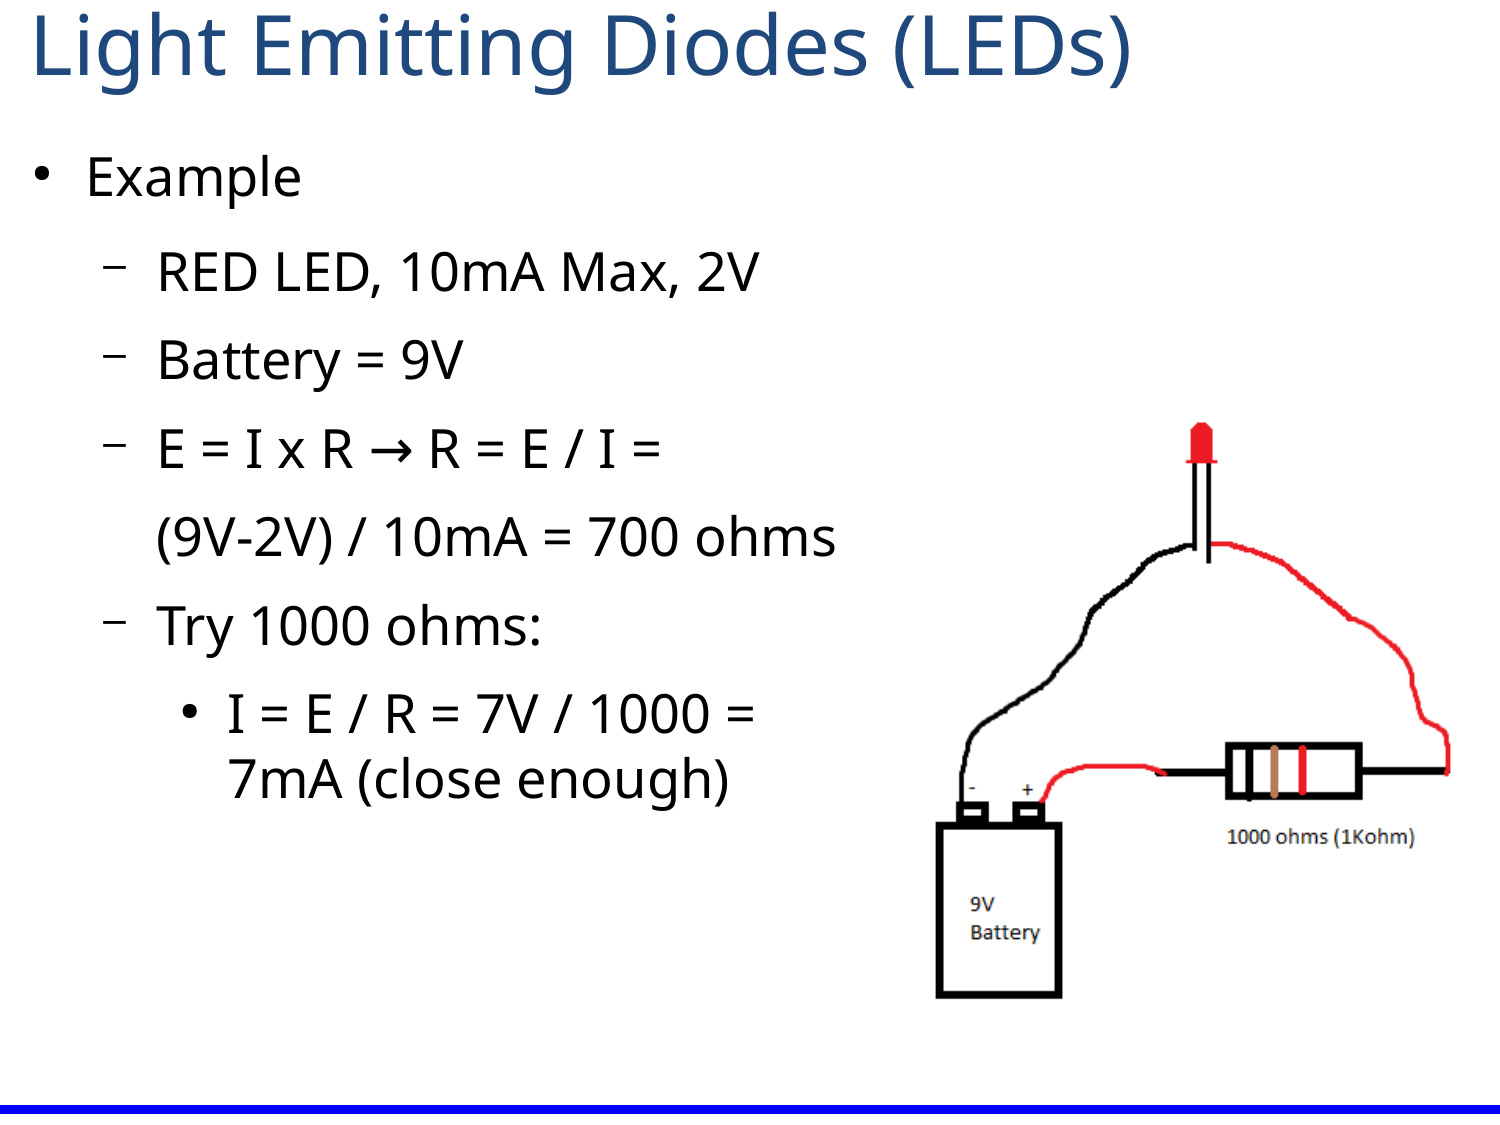

# Light Emitting Diodes (LEDs)
Example
RED LED, 10mA Max, 2V
Battery = 9V
E = I x R → R = E / I =
(9V-2V) / 10mA = 700 ohms
Try 1000 ohms:
I = E / R = 7V / 1000 = 7mA (close enough)